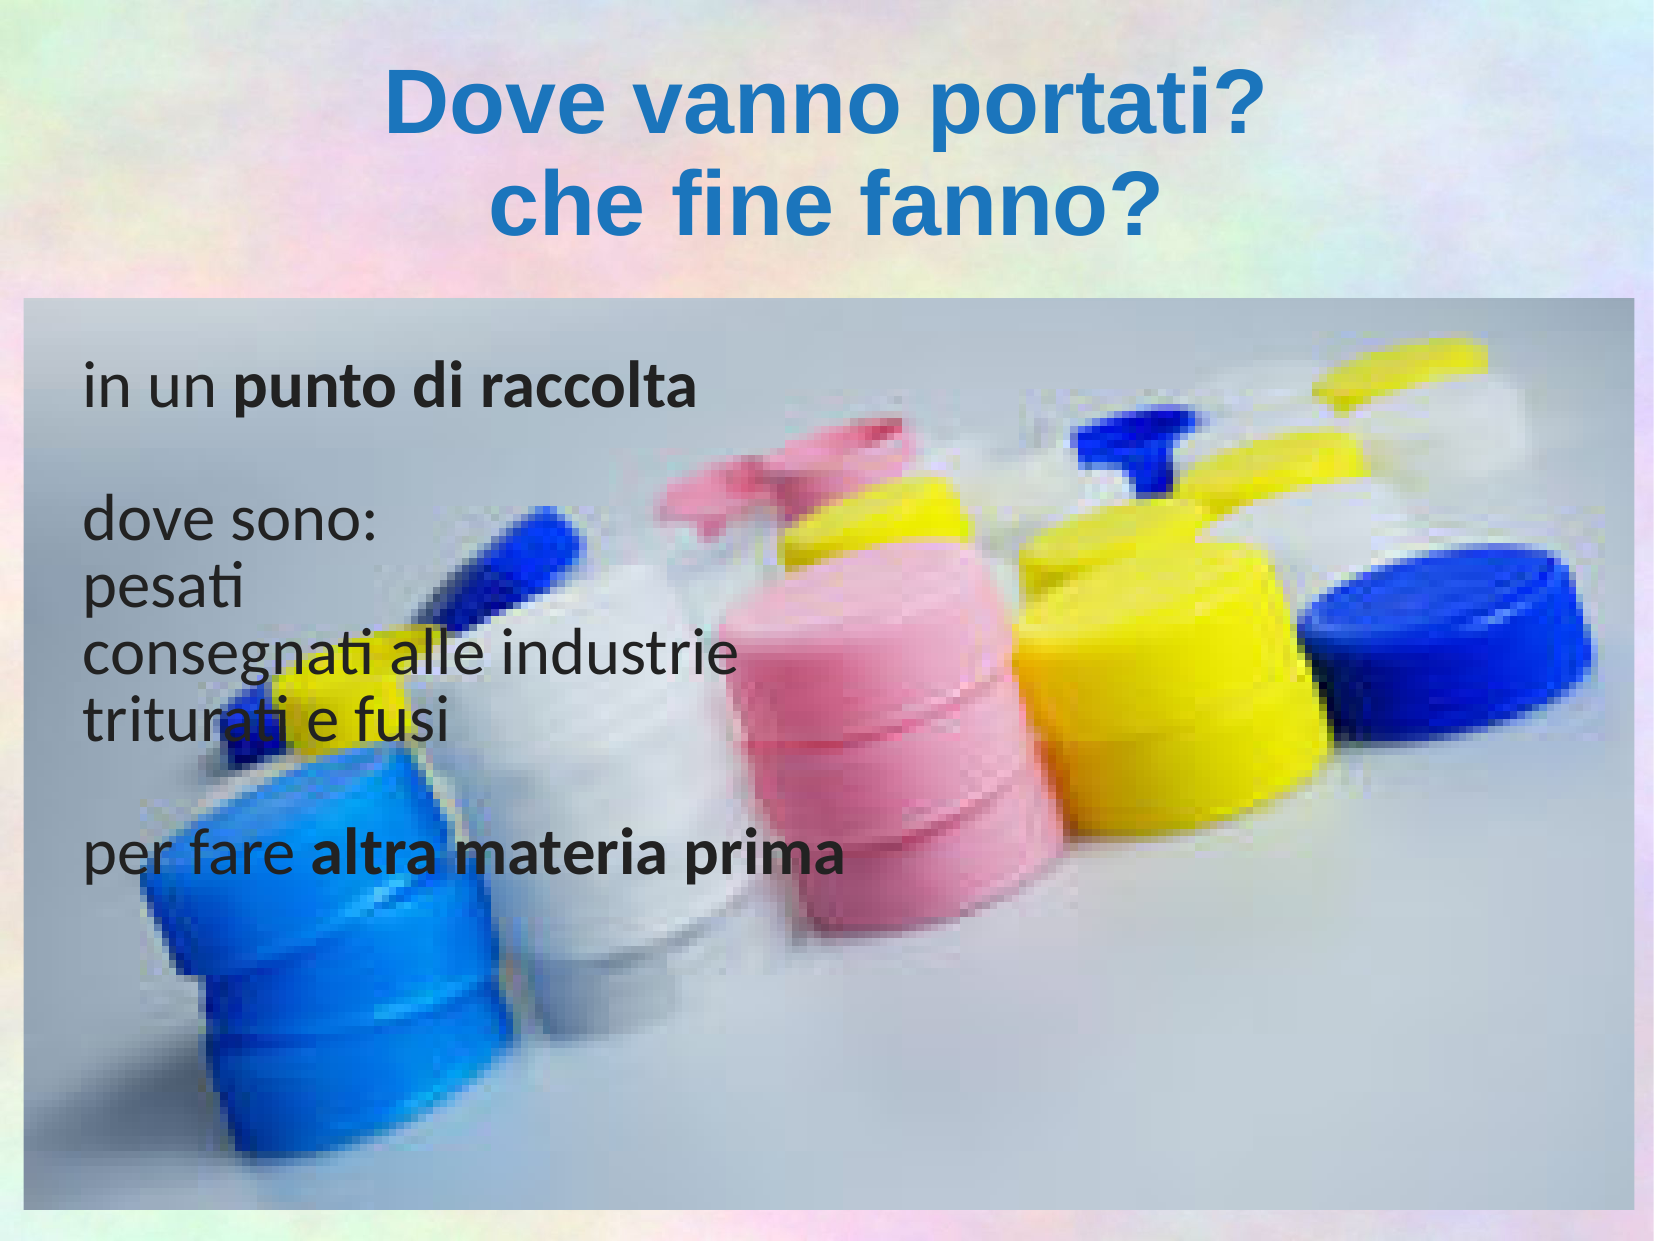

# Dove vanno portati? che fine fanno?
in un punto di raccolta
dove sono:
pesati
consegnati alle industrie
triturati e fusi
per fare altra materia prima